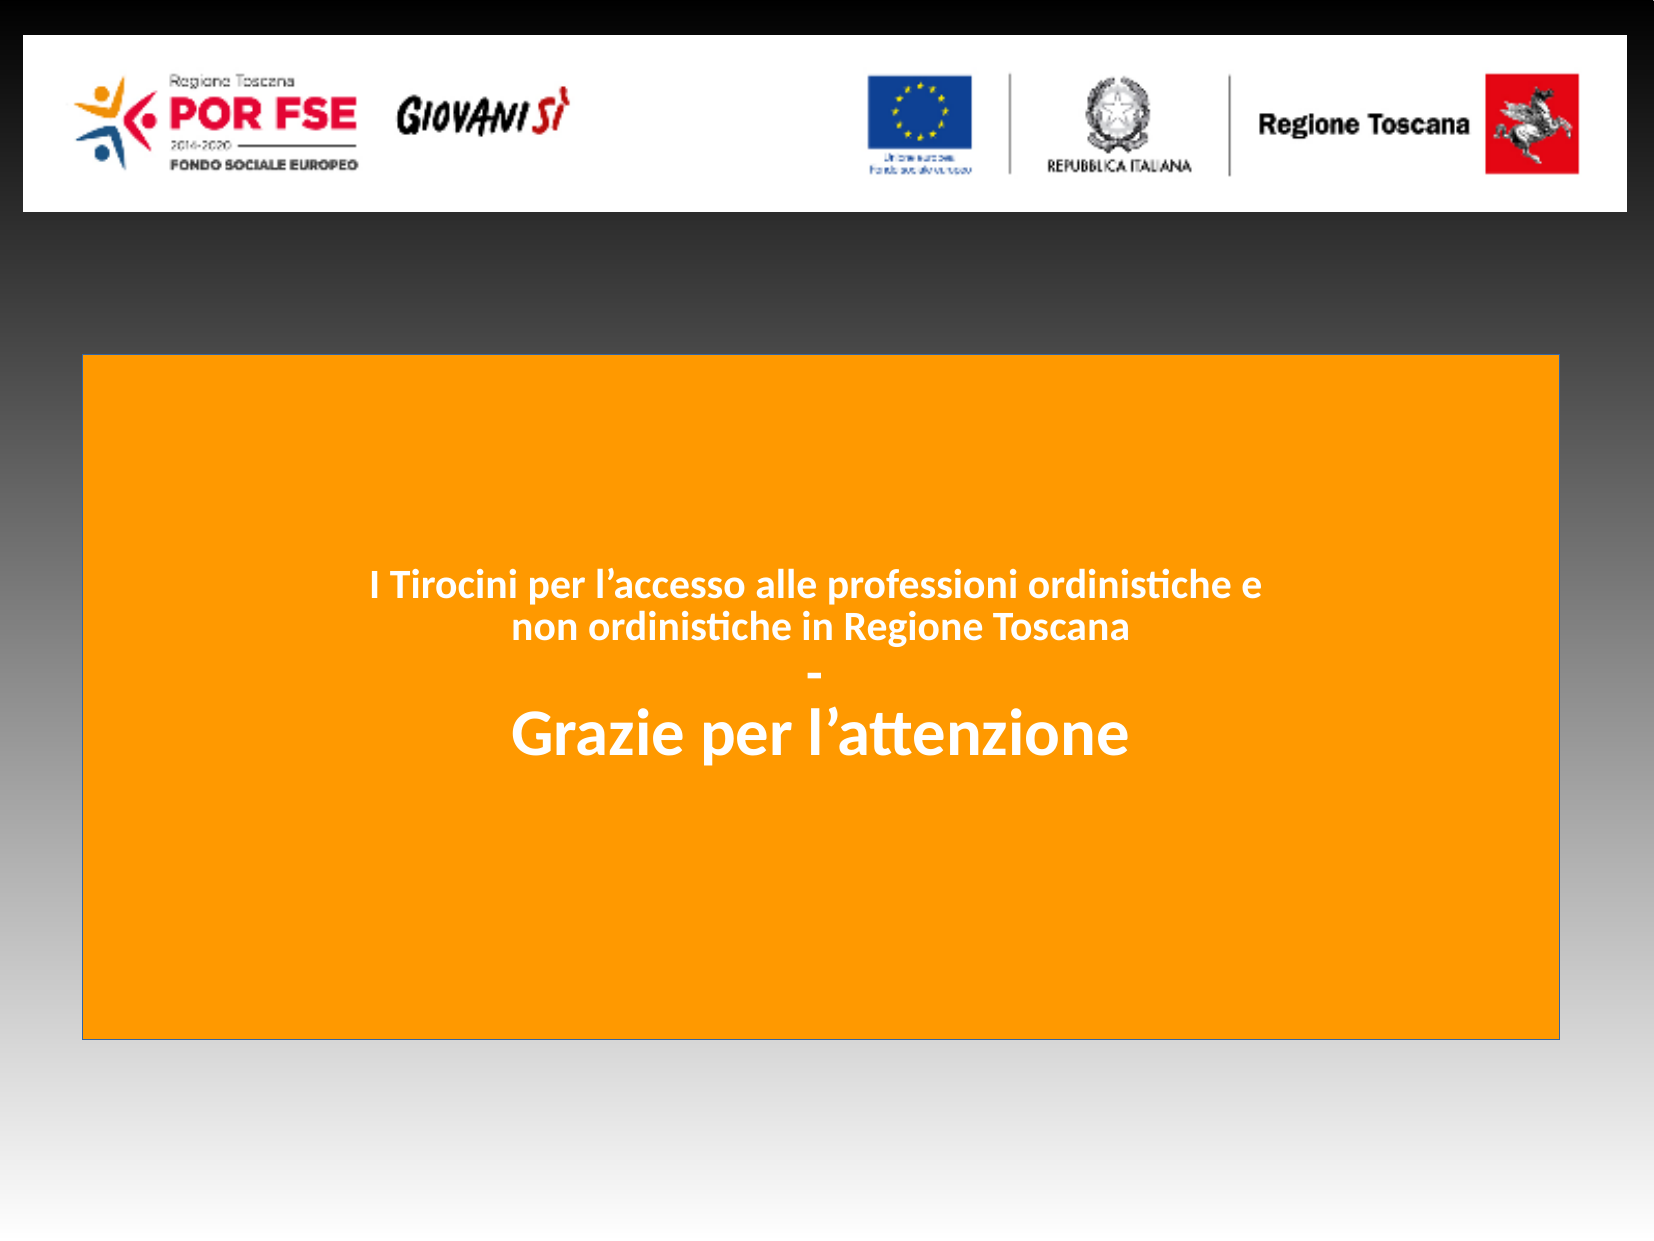

#
I Tirocini per l’accesso alle professioni ordinistiche e
non ordinistiche in Regione Toscana
-
Grazie per l’attenzione